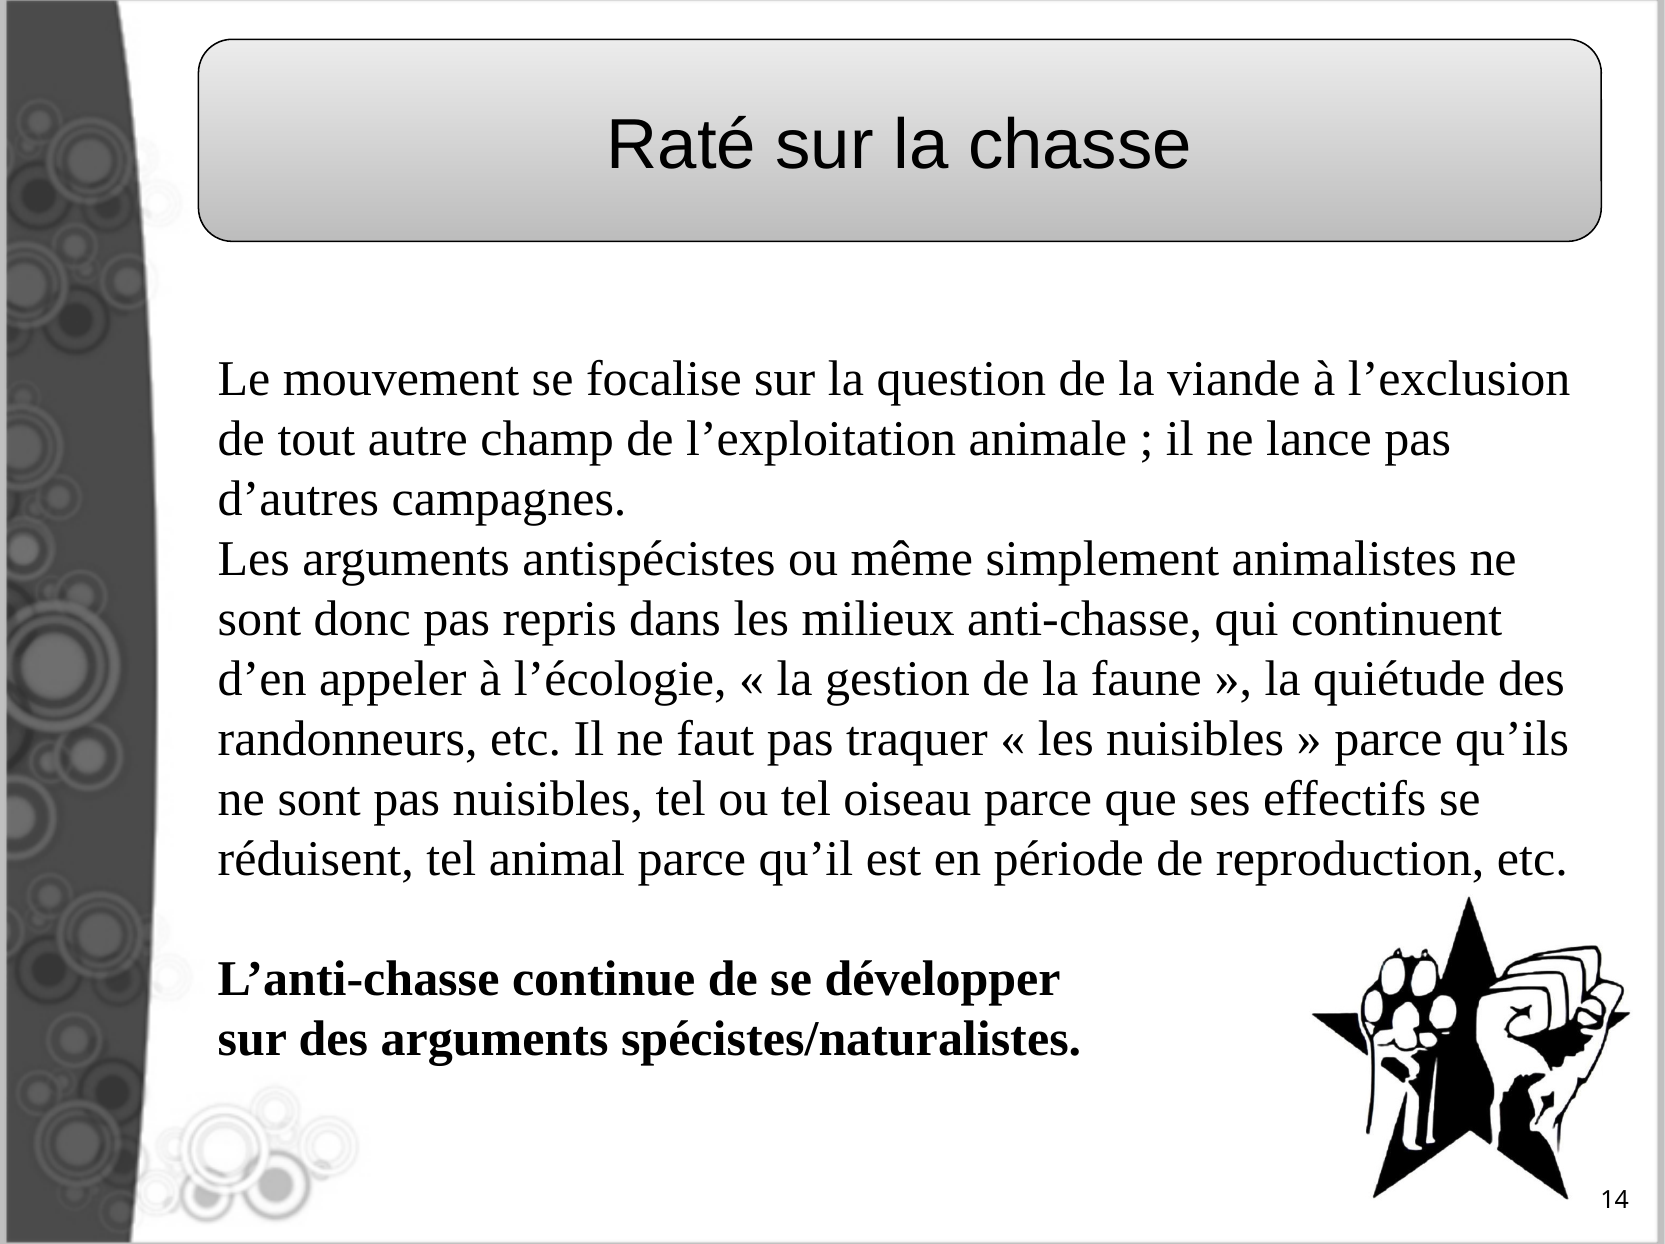

Raté sur la chasse
Le mouvement se focalise sur la question de la viande à l’exclusion de tout autre champ de l’exploitation animale ; il ne lance pas d’autres campagnes.
Les arguments antispécistes ou même simplement animalistes ne sont donc pas repris dans les milieux anti-chasse, qui continuent d’en appeler à l’écologie, « la gestion de la faune », la quiétude des randonneurs, etc. Il ne faut pas traquer « les nuisibles » parce qu’ils ne sont pas nuisibles, tel ou tel oiseau parce que ses effectifs se réduisent, tel animal parce qu’il est en période de reproduction, etc.
L’anti-chasse continue de se développer
sur des arguments spécistes/naturalistes.